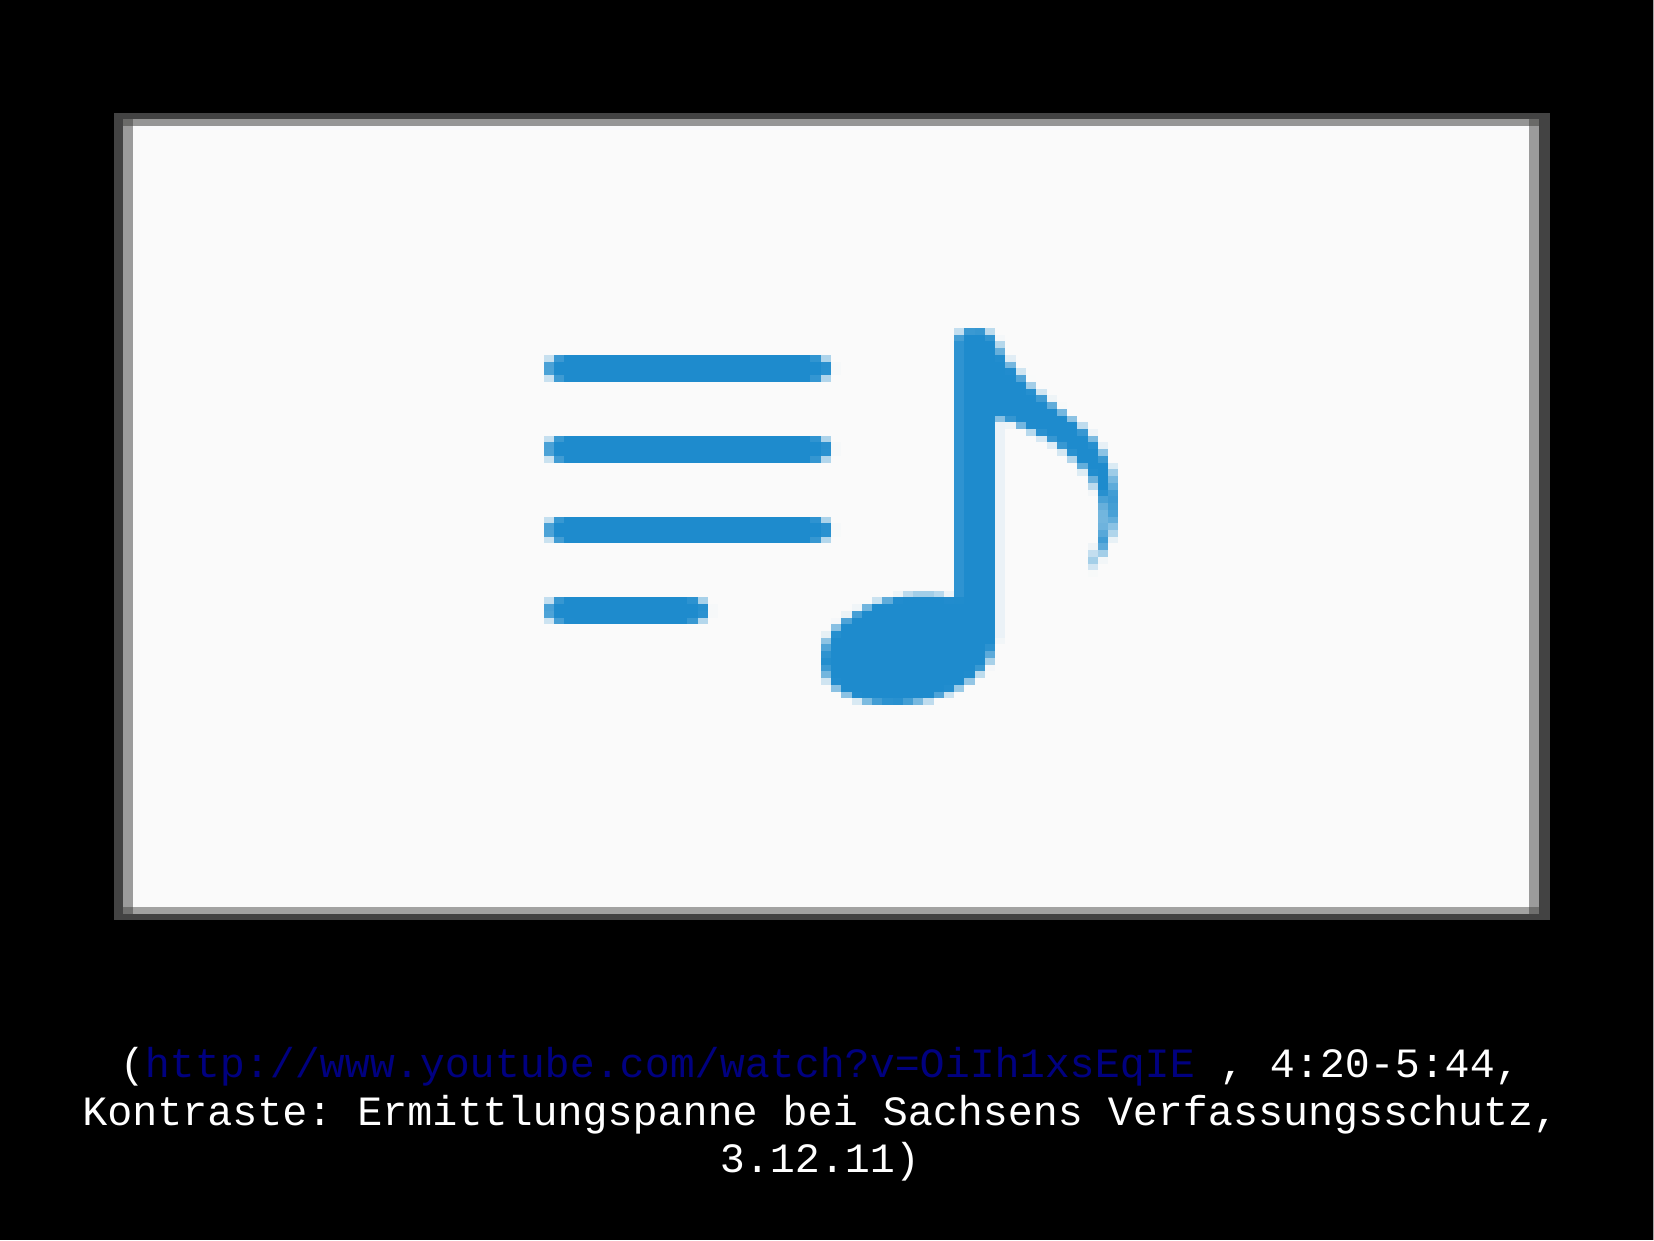

# (http://www.youtube.com/watch?v=OiIh1xsEqIE , 4:20-5:44, Kontraste: Ermittlungspanne bei Sachsens Verfassungsschutz, 3.12.11)